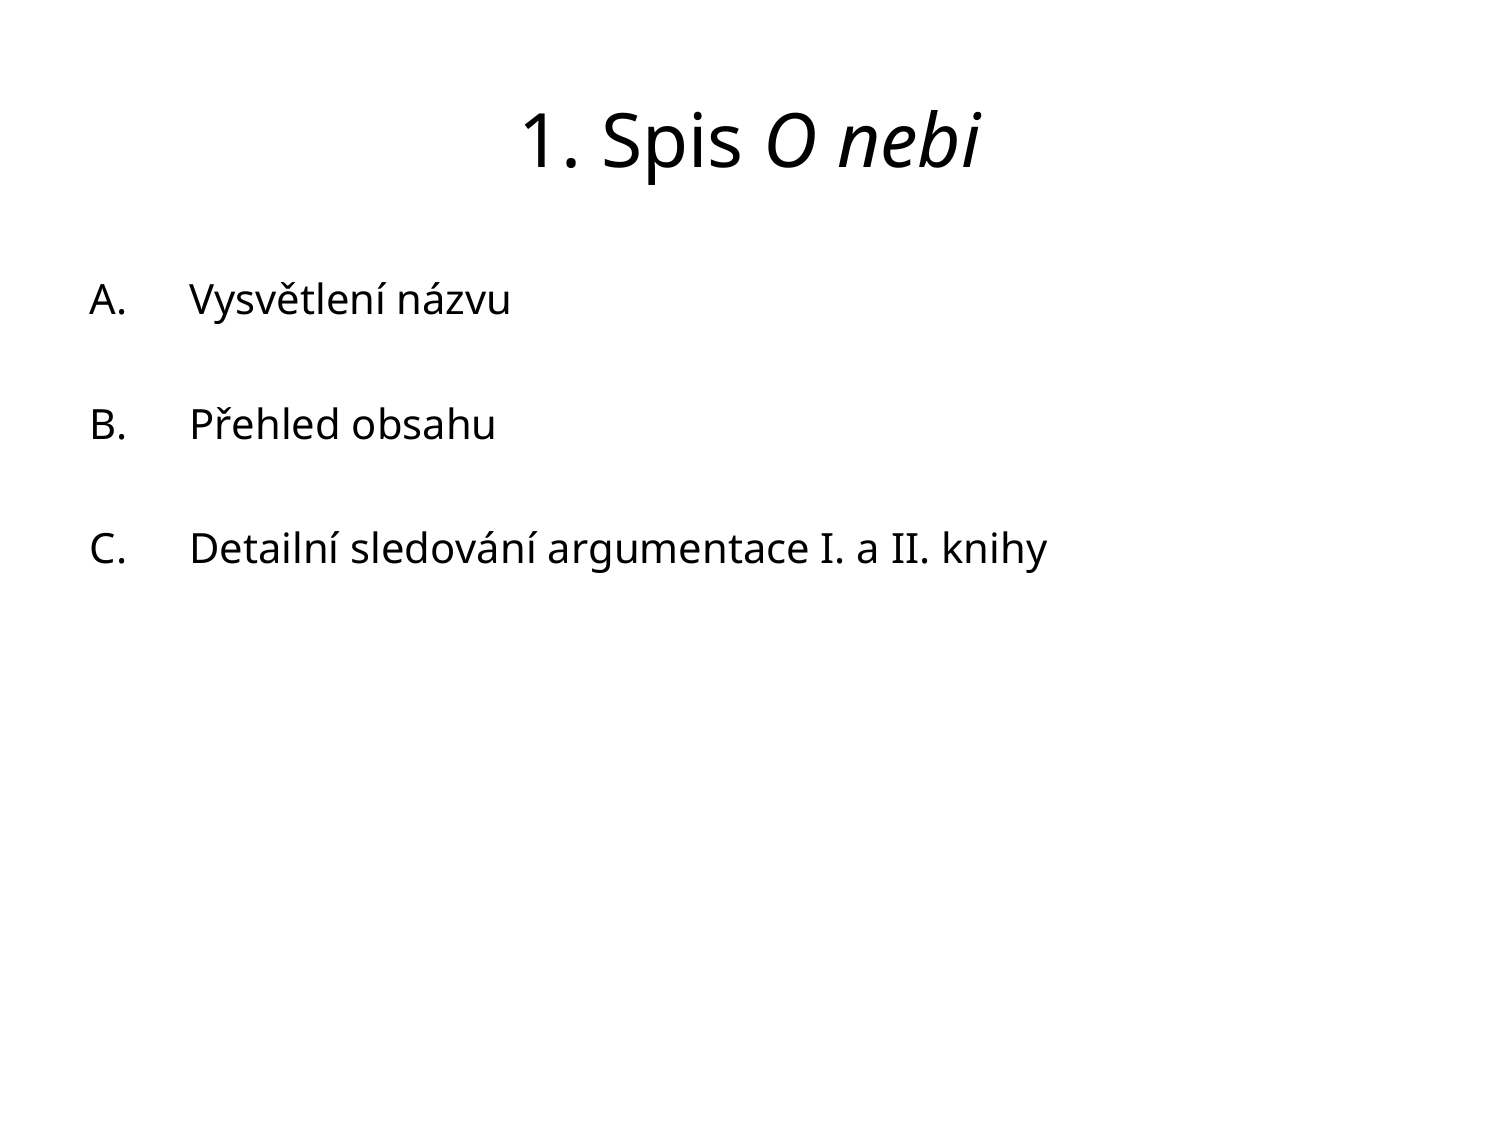

# 1. Spis O nebi
Vysvětlení názvu
Přehled obsahu
Detailní sledování argumentace I. a II. knihy